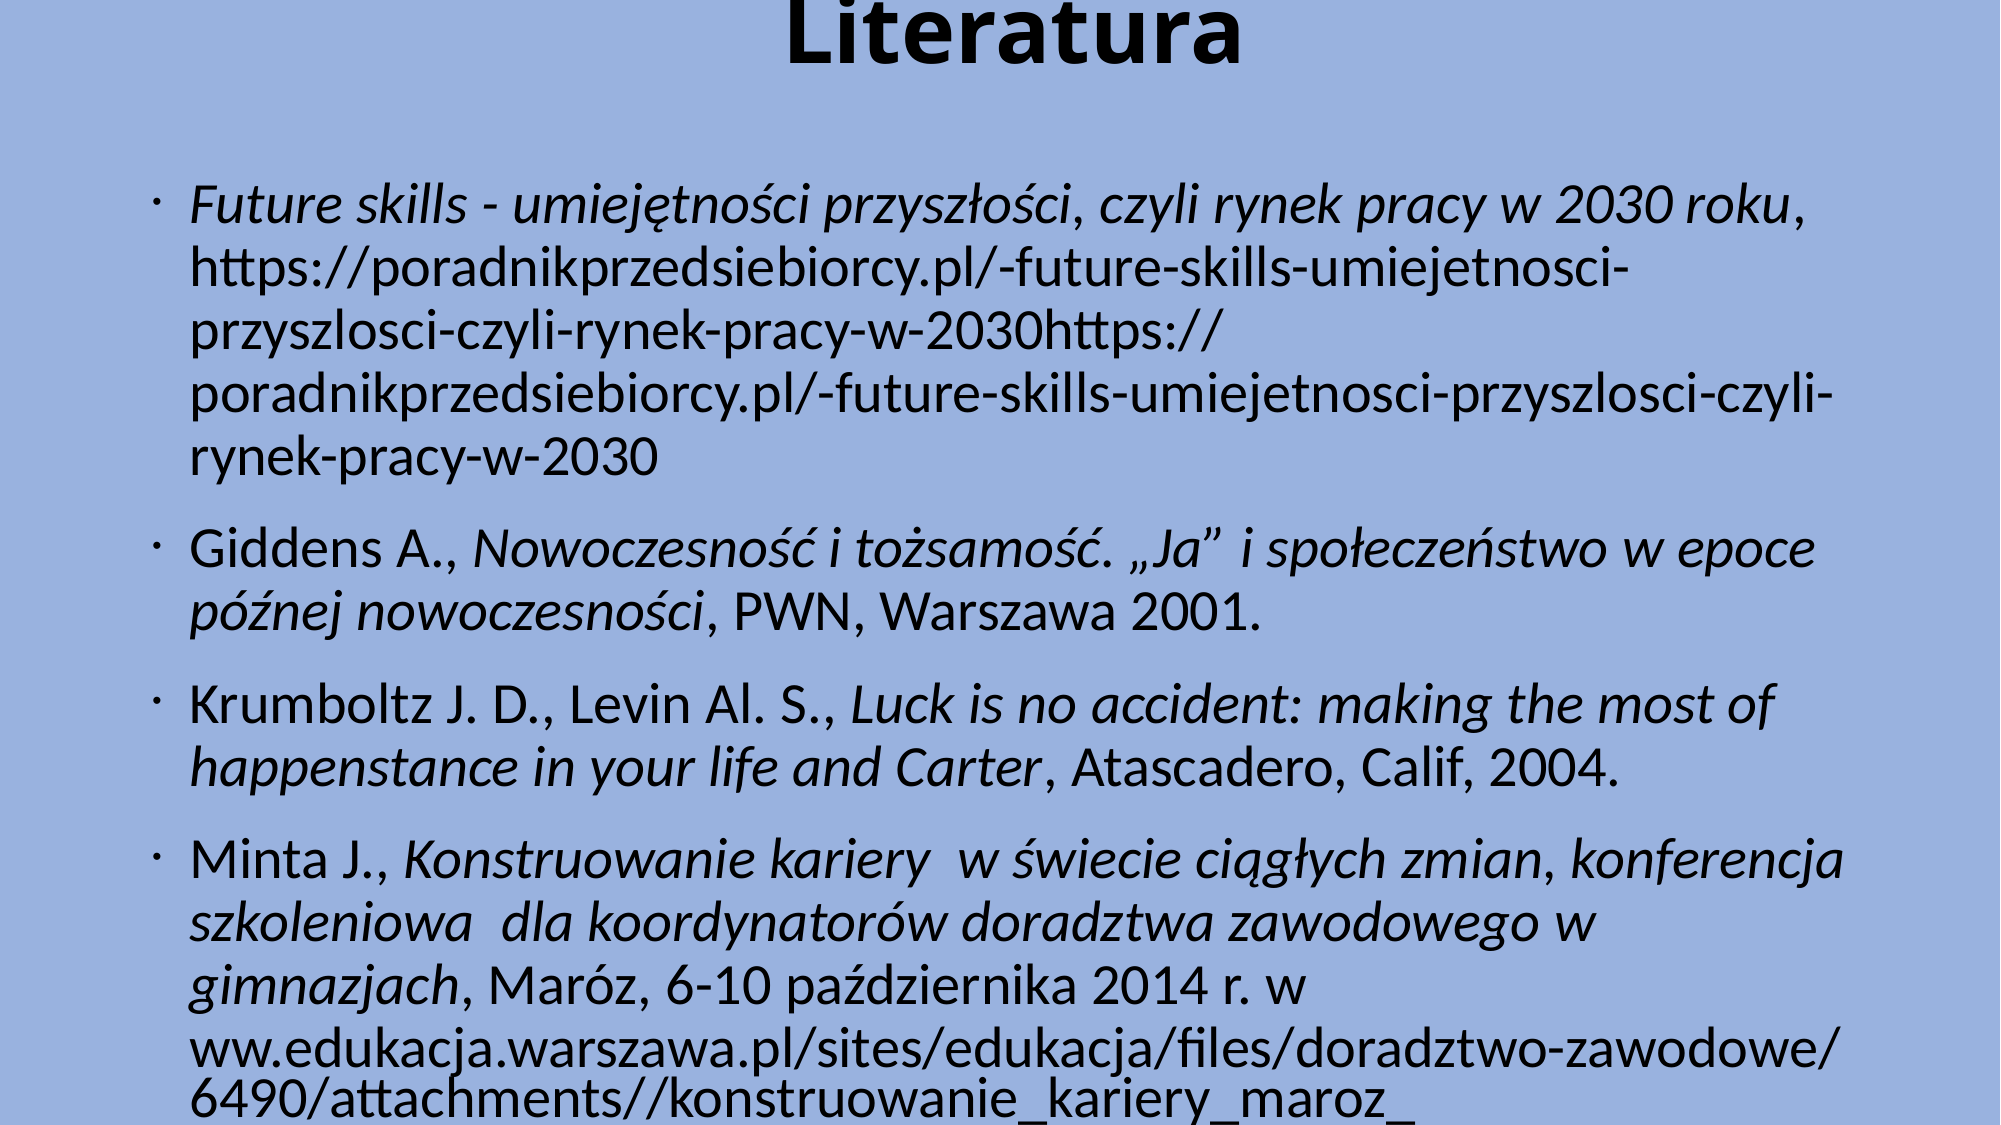

# Literatura
Future skills - umiejętności przyszłości, czyli rynek pracy w 2030 roku, https://poradnikprzedsiebiorcy.pl/-future-skills-umiejetnosci-przyszlosci-czyli-rynek-pracy-w-2030https://poradnikprzedsiebiorcy.pl/-future-skills-umiejetnosci-przyszlosci-czyli-rynek-pracy-w-2030
Giddens A., Nowoczesność i tożsamość. „Ja” i społeczeństwo w epoce późnej nowoczesności, PWN, Warszawa 2001.
Krumboltz J. D., Levin Al. S., Luck is no accident: making the most of happenstance in your life and Carter, Atascadero, Calif, 2004.
Minta J., Konstruowanie kariery w świecie ciągłych zmian, konferencja szkoleniowa dla koordynatorów doradztwa zawodowego w gimnazjach, Maróz, 6-10 października 2014 r. www.edukacja.warszawa.pl/sites/edukacja/files/doradztwo-zawodowe/6490/attachments//konstruowanie_kariery_maroz_pazdziernik_2014.pdf).
Opis informacji o zawodzie doradca zawodowy, https://psz.praca.gov.pl/rynek-pracy/bazy-danych/infodoradca
Rozporządzenie Ministra Edukacji Narodowej z dnia 12 lutego 2019 r. w sprawie doradztwa zawodowego (Dz. U. z 2019 r. poz. 325).
Wołk Z., Poradnictwo zawodowe w Polsce w świetle współczesnych przemian cywilizacyjnych, „Szkoła – Zawód – Praca” 2012, nr 3, s.33.
https://mapakarier.org/